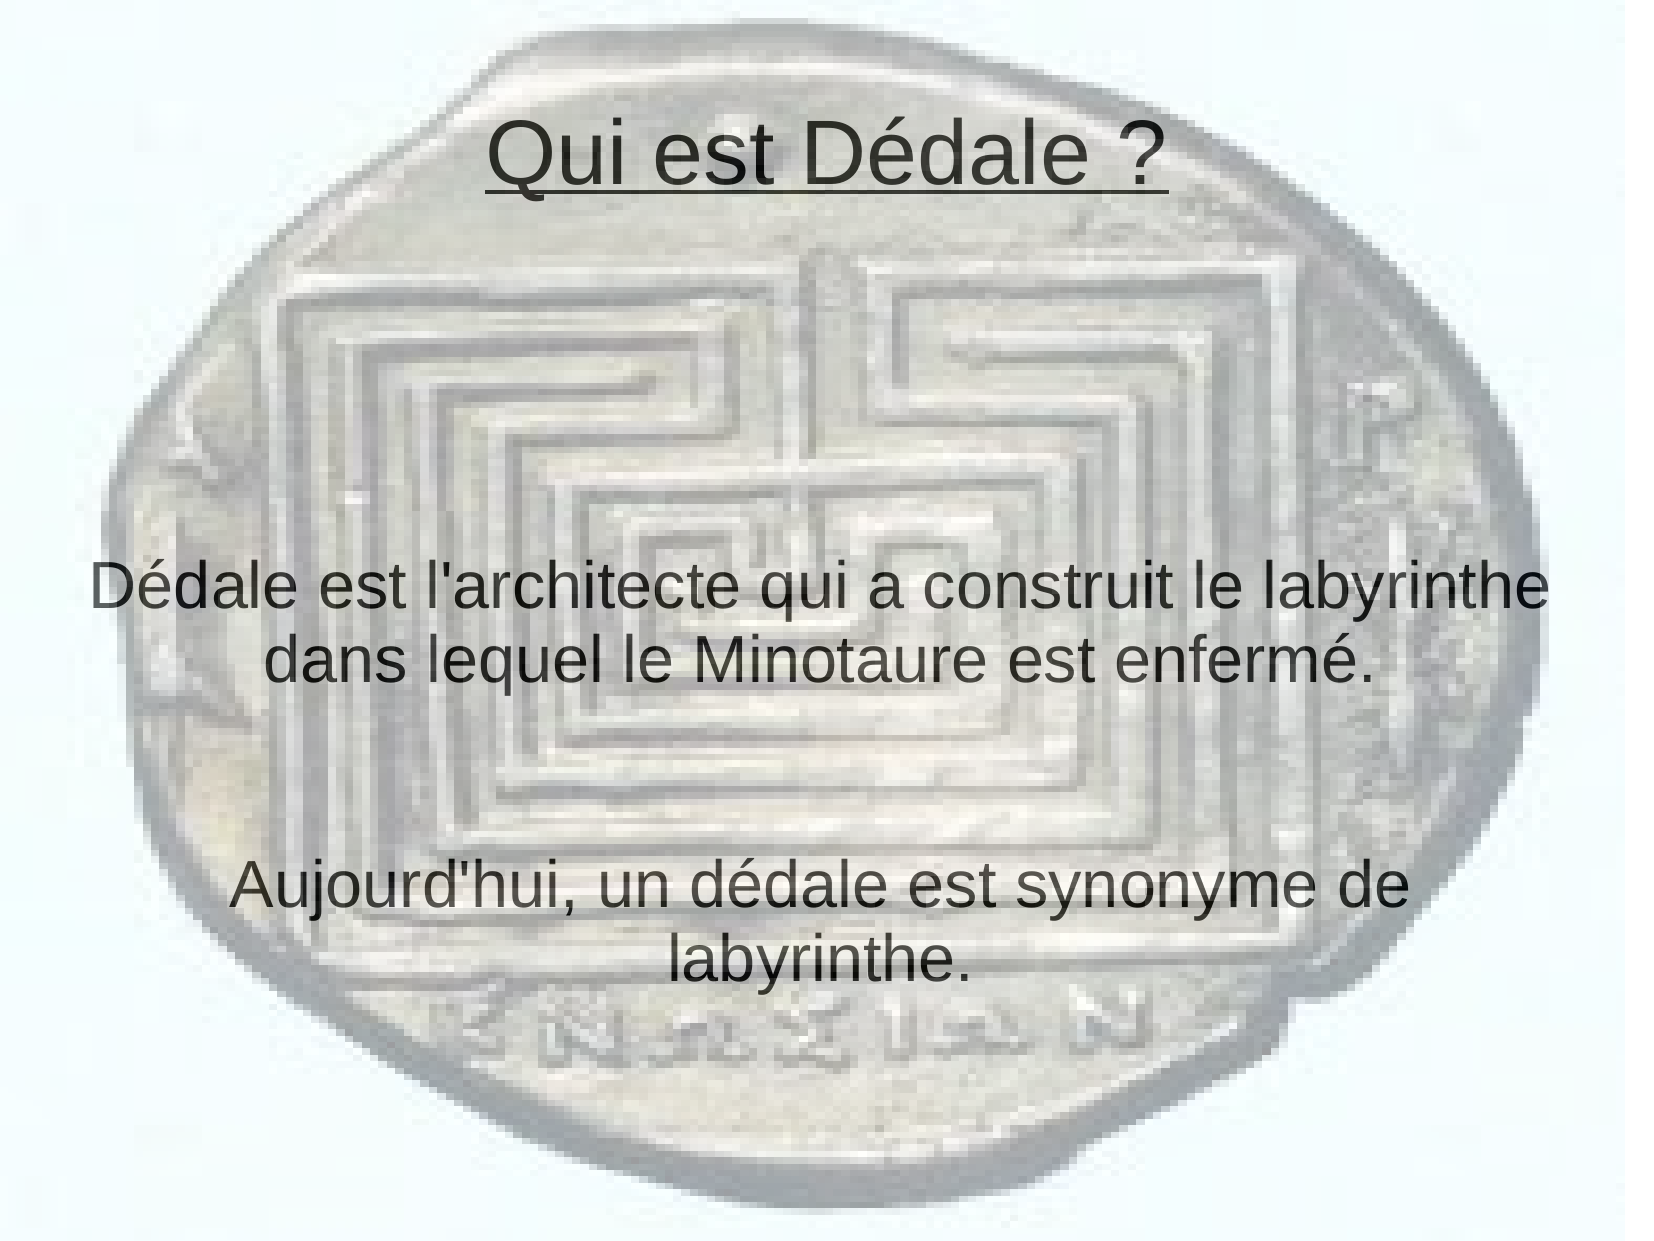

# Qui est Dédale ?
Dédale est l'architecte qui a construit le labyrinthe dans lequel le Minotaure est enfermé.
Aujourd'hui, un dédale est synonyme de labyrinthe.